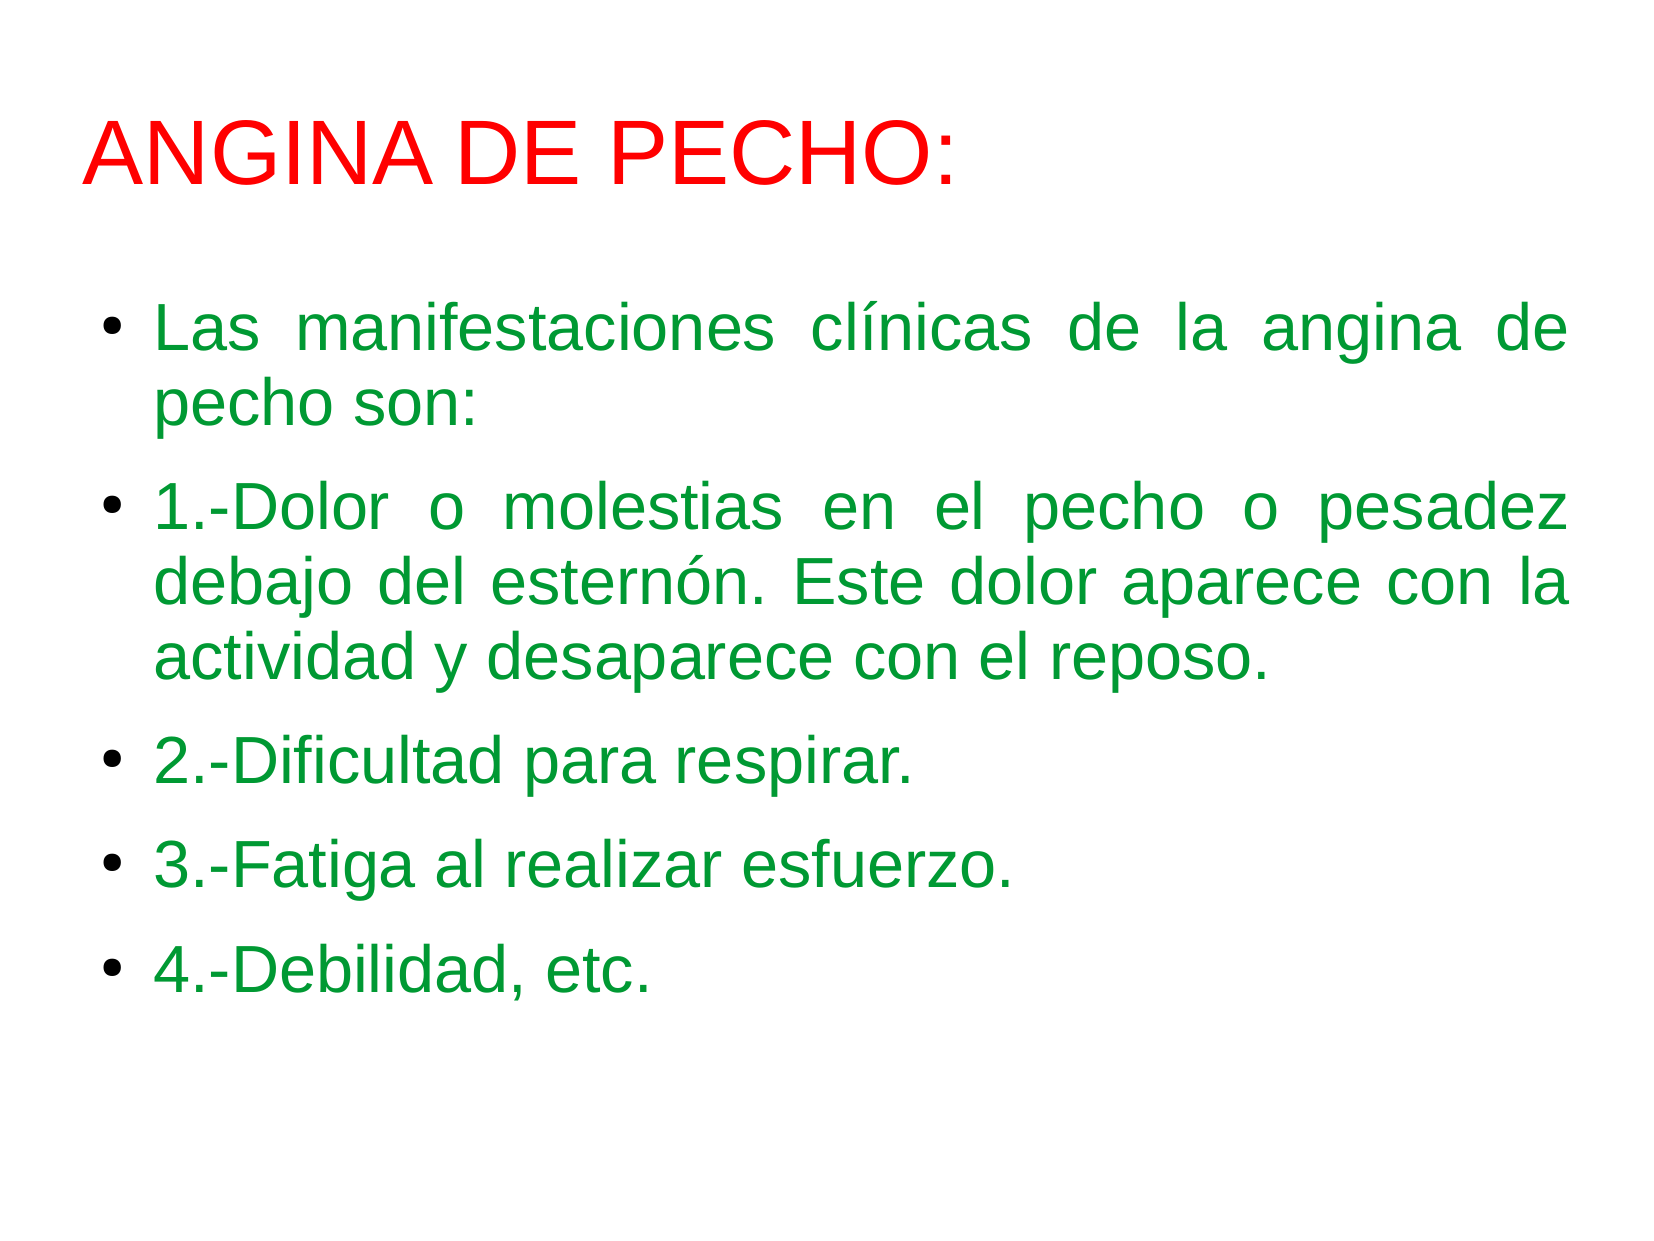

# ANGINA DE PECHO:
Las manifestaciones clínicas de la angina de pecho son:
1.-Dolor o molestias en el pecho o pesadez debajo del esternón. Este dolor aparece con la actividad y desaparece con el reposo.
2.-Dificultad para respirar.
3.-Fatiga al realizar esfuerzo.
4.-Debilidad, etc.